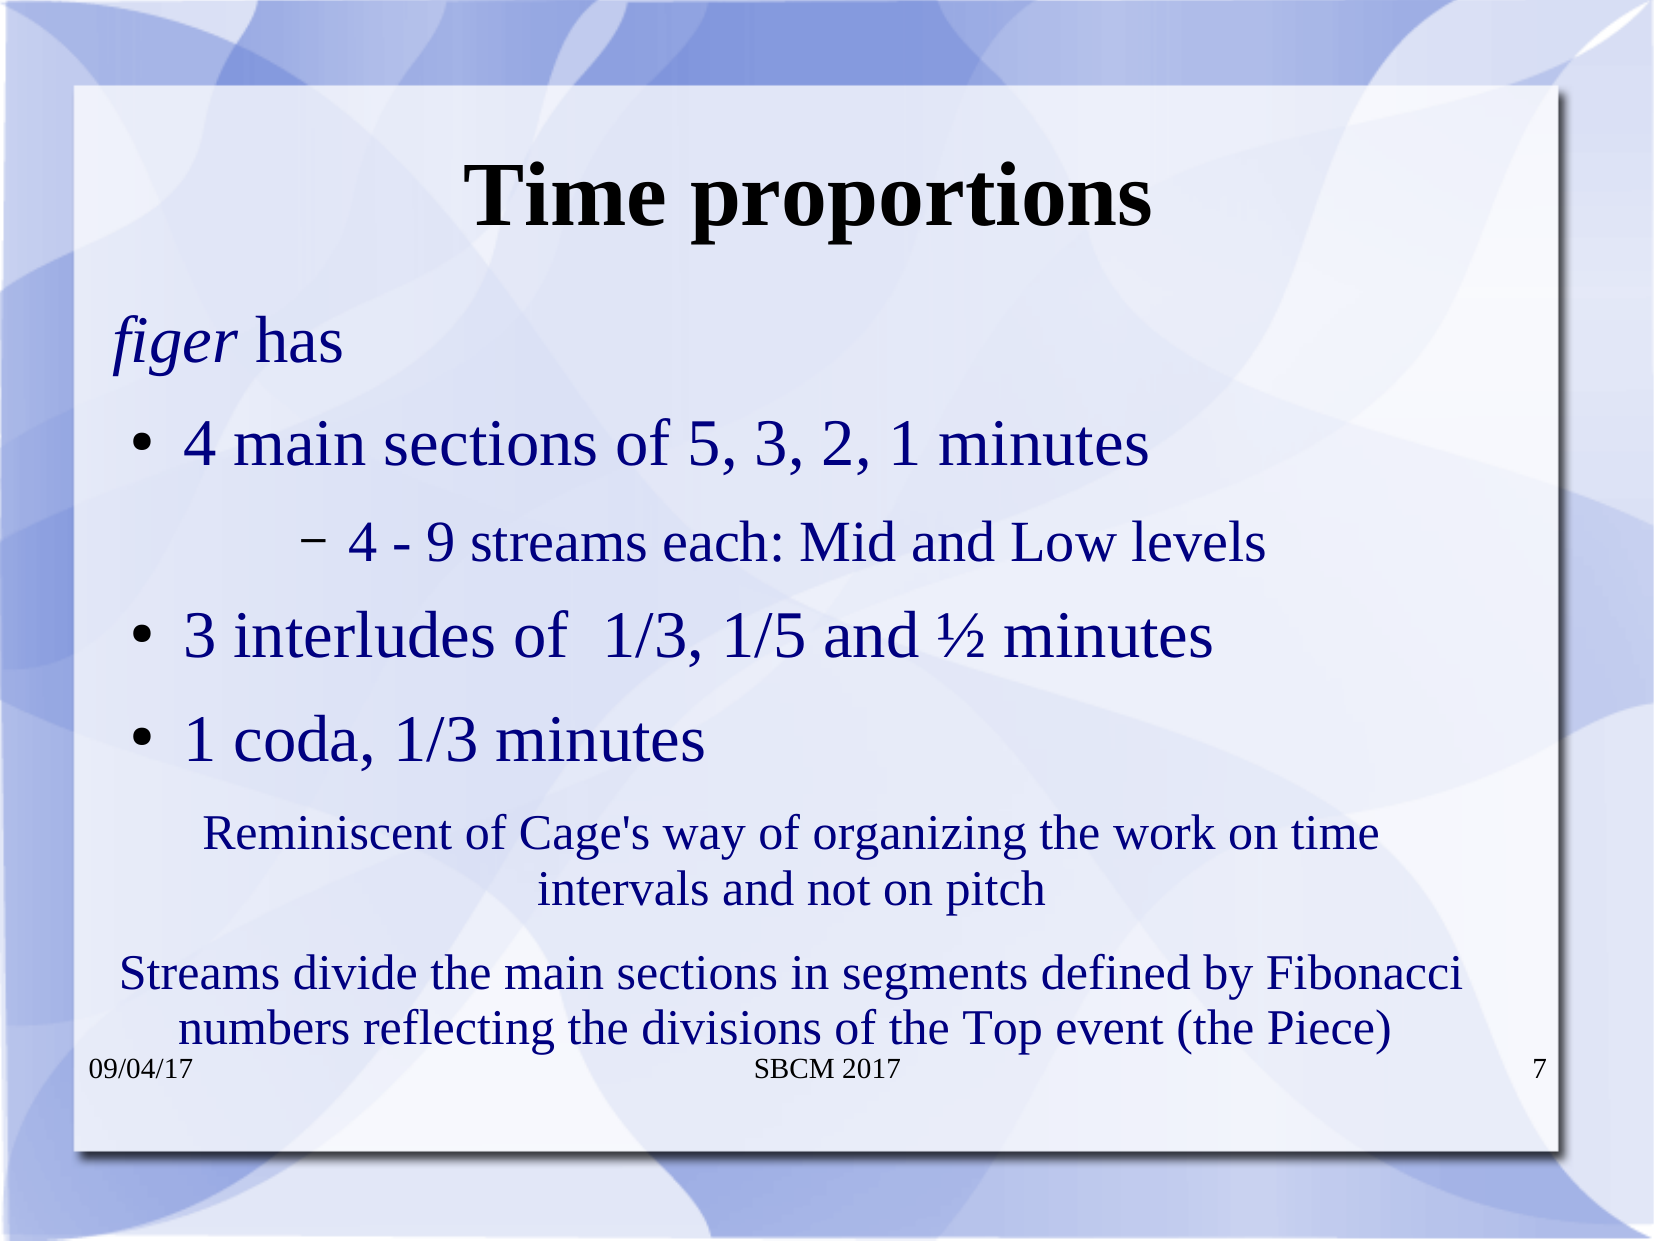

# Time proportions
figer has
4 main sections of 5, 3, 2, 1 minutes
4 - 9 streams each: Mid and Low levels
3 interludes of 1/3, 1/5 and ½ minutes
1 coda, 1/3 minutes
Reminiscent of Cage's way of organizing the work on time intervals and not on pitch
Streams divide the main sections in segments defined by Fibonacci numbers reflecting the divisions of the Top event (the Piece)
09/04/17
SBCM 2017
7